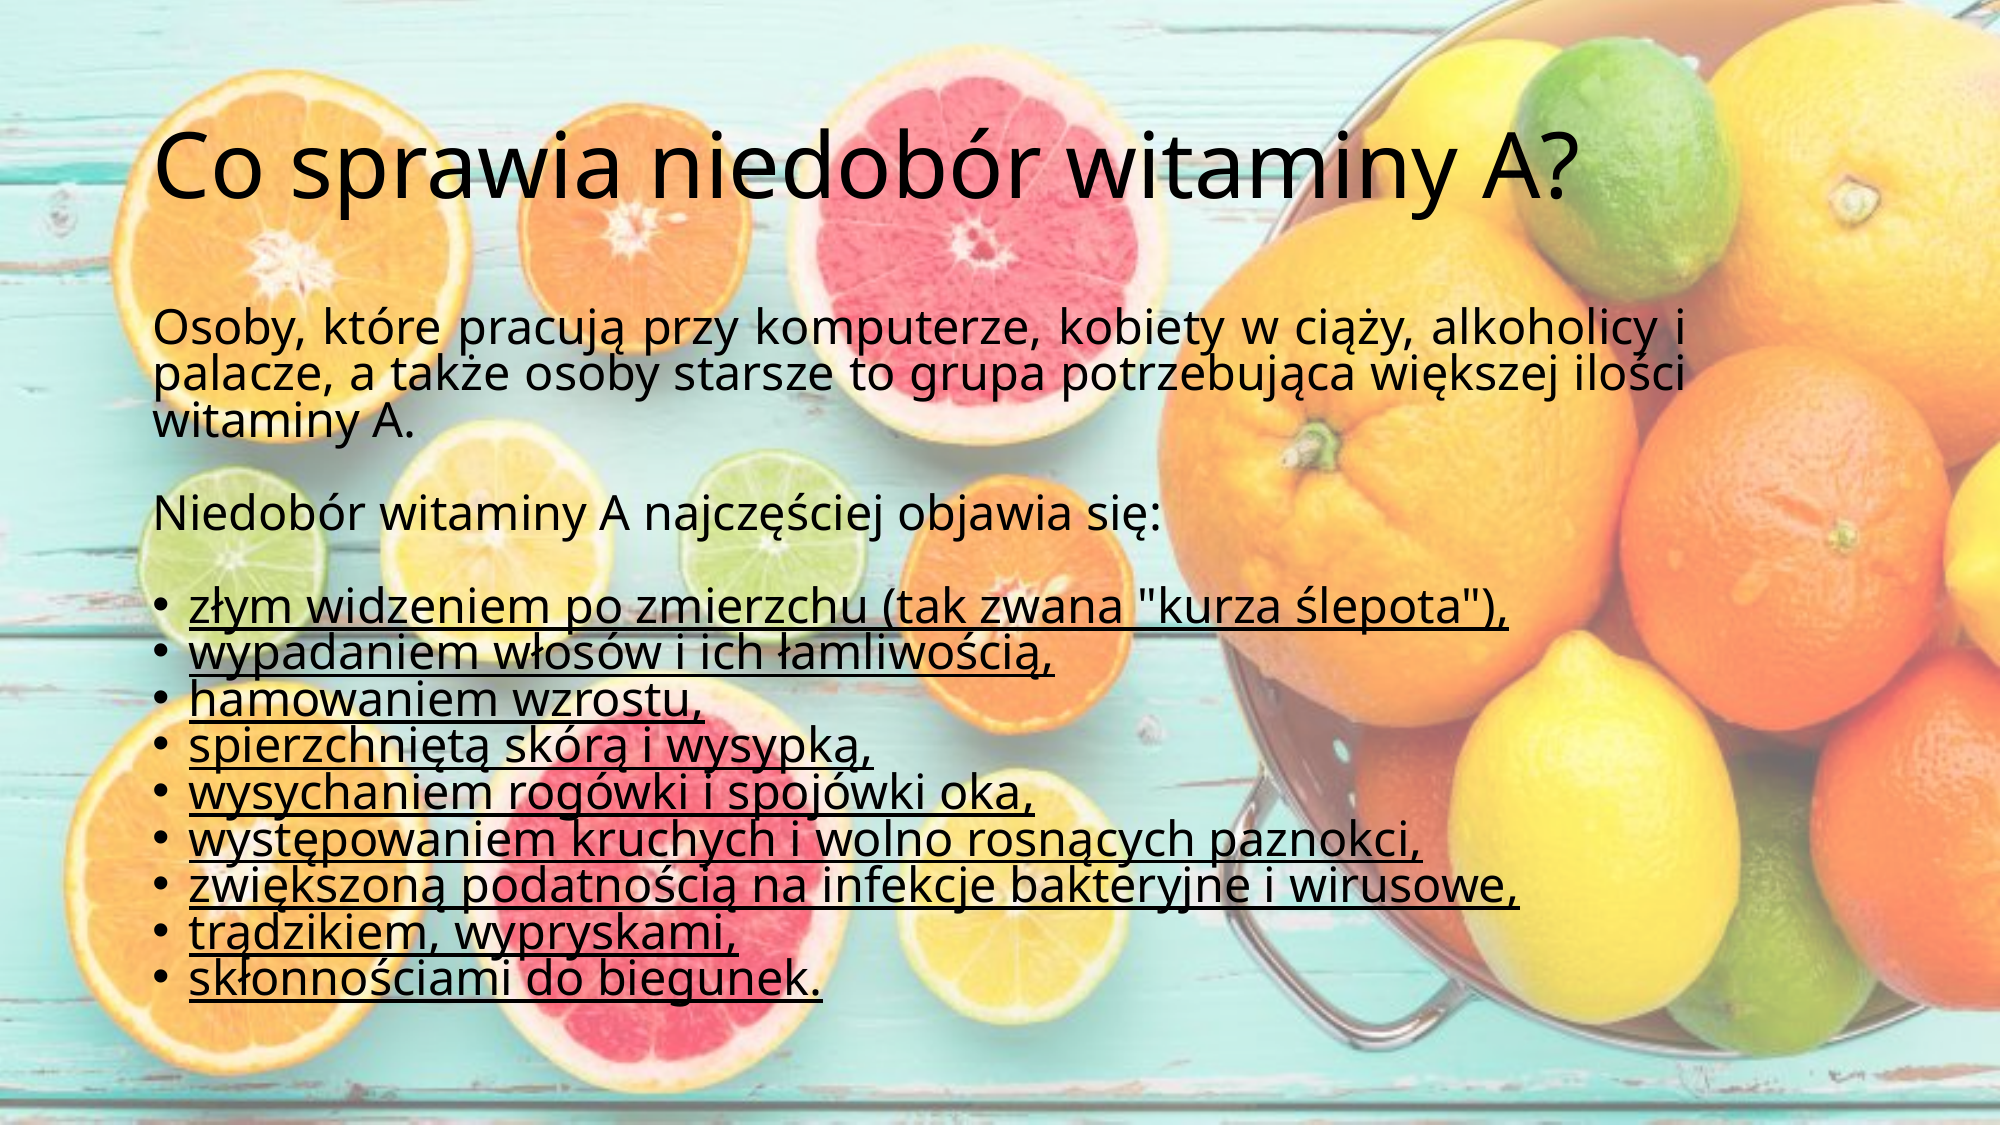

# Co sprawia niedobór witaminy A?
Osoby, które pracują przy komputerze, kobiety w ciąży, alkoholicy i palacze, a także osoby starsze to grupa potrzebująca większej ilości witaminy A.
Niedobór witaminy A najczęściej objawia się:
złym widzeniem po zmierzchu (tak zwana "kurza ślepota"),
wypadaniem włosów i ich łamliwością,
hamowaniem wzrostu,
spierzchniętą skórą i wysypką,
wysychaniem rogówki i spojówki oka,
występowaniem kruchych i wolno rosnących paznokci,
zwiększoną podatnością na infekcje bakteryjne i wirusowe,
trądzikiem, wypryskami,
skłonnościami do biegunek.